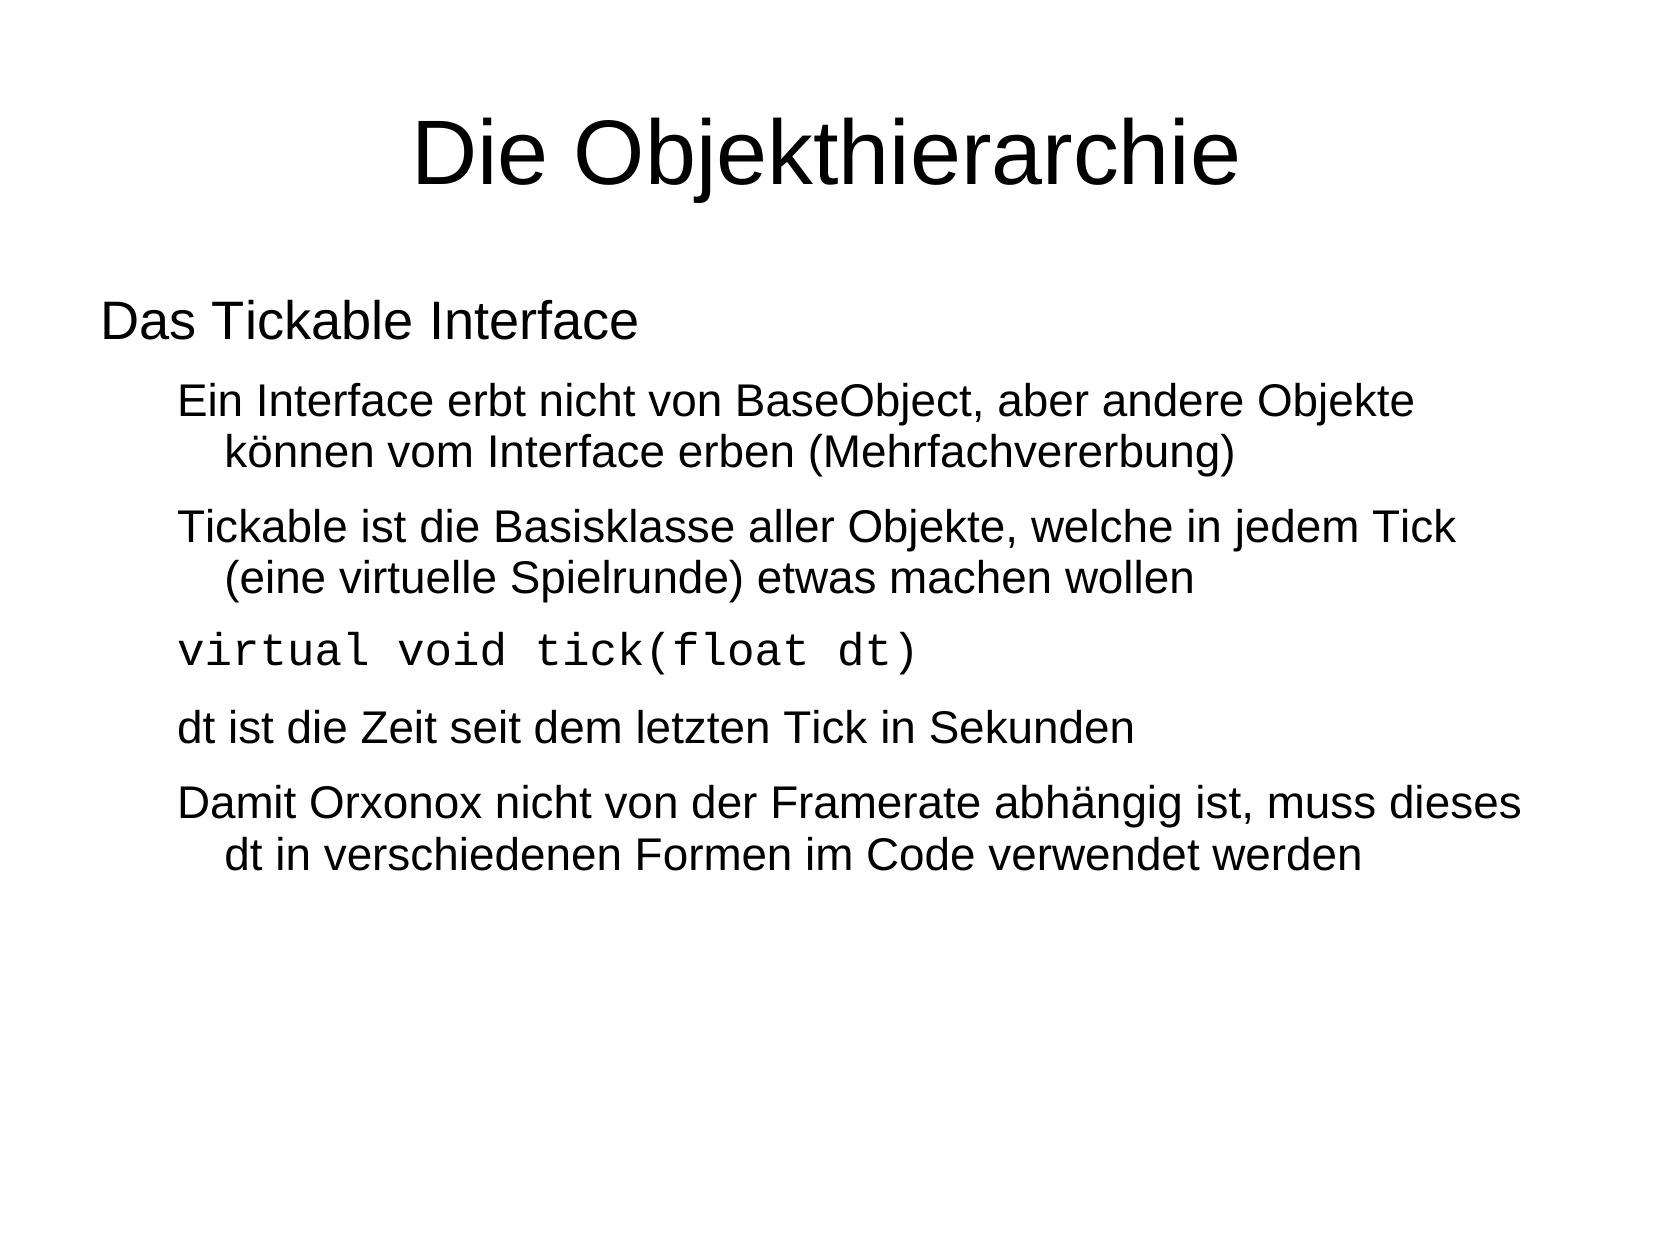

# Die Objekthierarchie
Das Tickable Interface
Ein Interface erbt nicht von BaseObject, aber andere Objekte können vom Interface erben (Mehrfachvererbung)
Tickable ist die Basisklasse aller Objekte, welche in jedem Tick (eine virtuelle Spielrunde) etwas machen wollen
virtual void tick(float dt)
dt ist die Zeit seit dem letzten Tick in Sekunden
Damit Orxonox nicht von der Framerate abhängig ist, muss dieses dt in verschiedenen Formen im Code verwendet werden